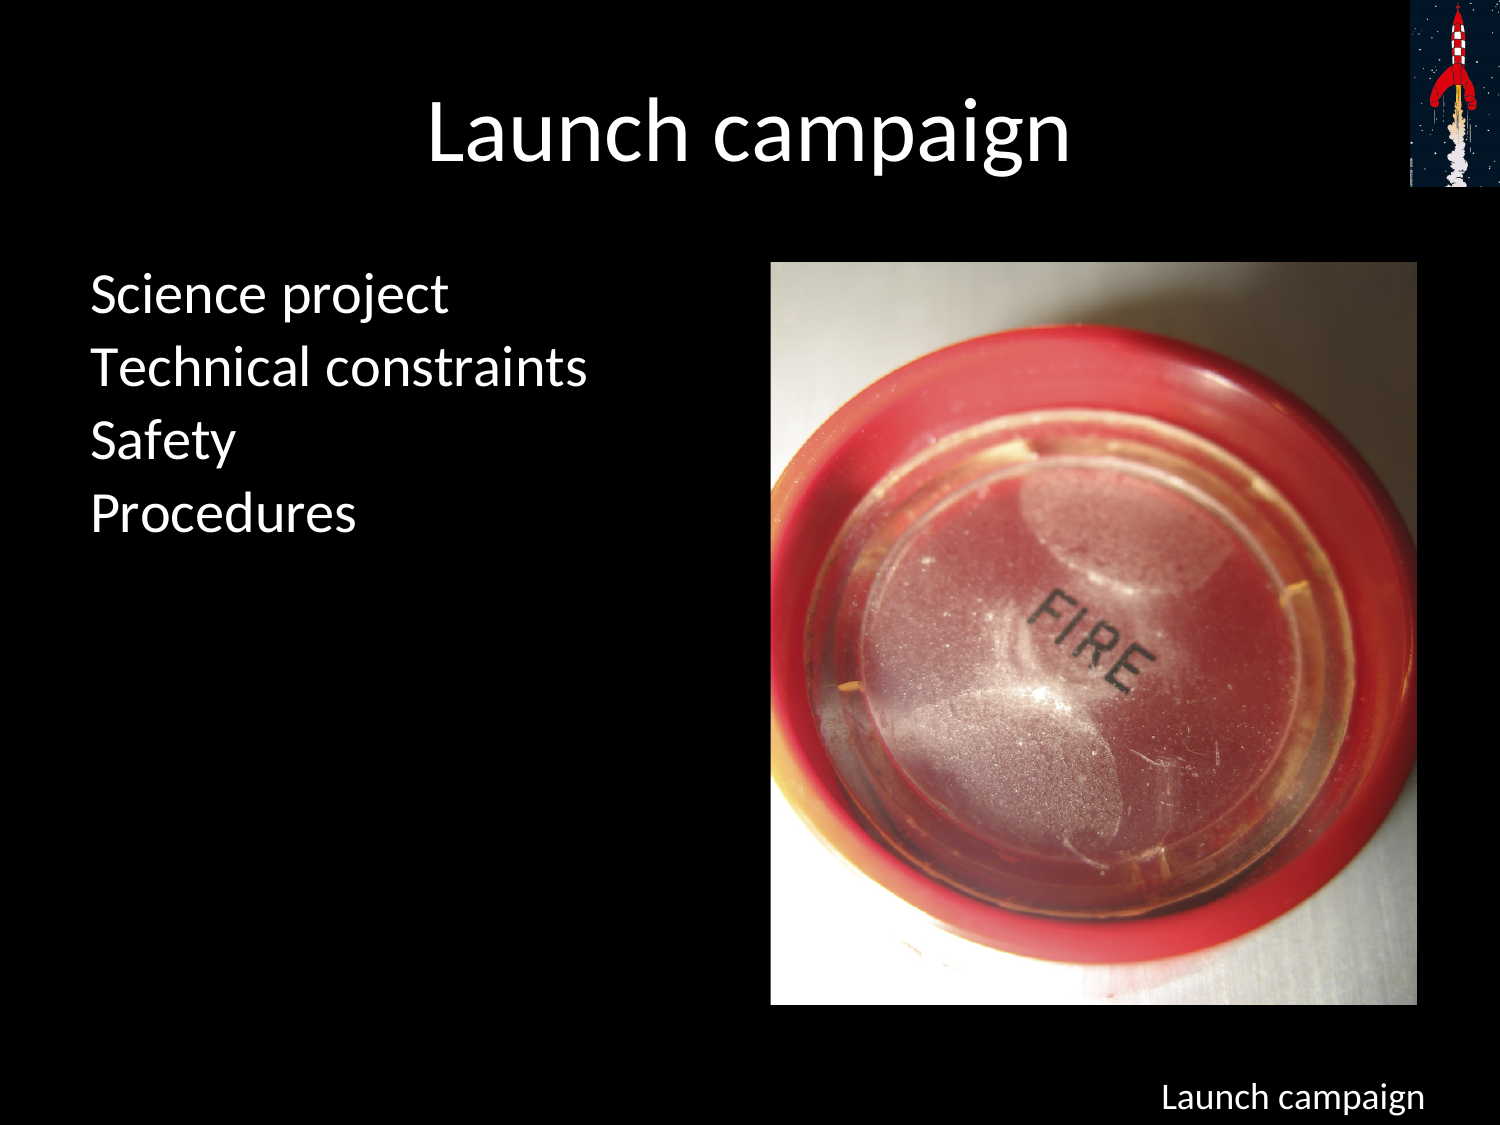

# Launch campaign
Science project
Technical constraints
Safety
Procedures
Launch campaign